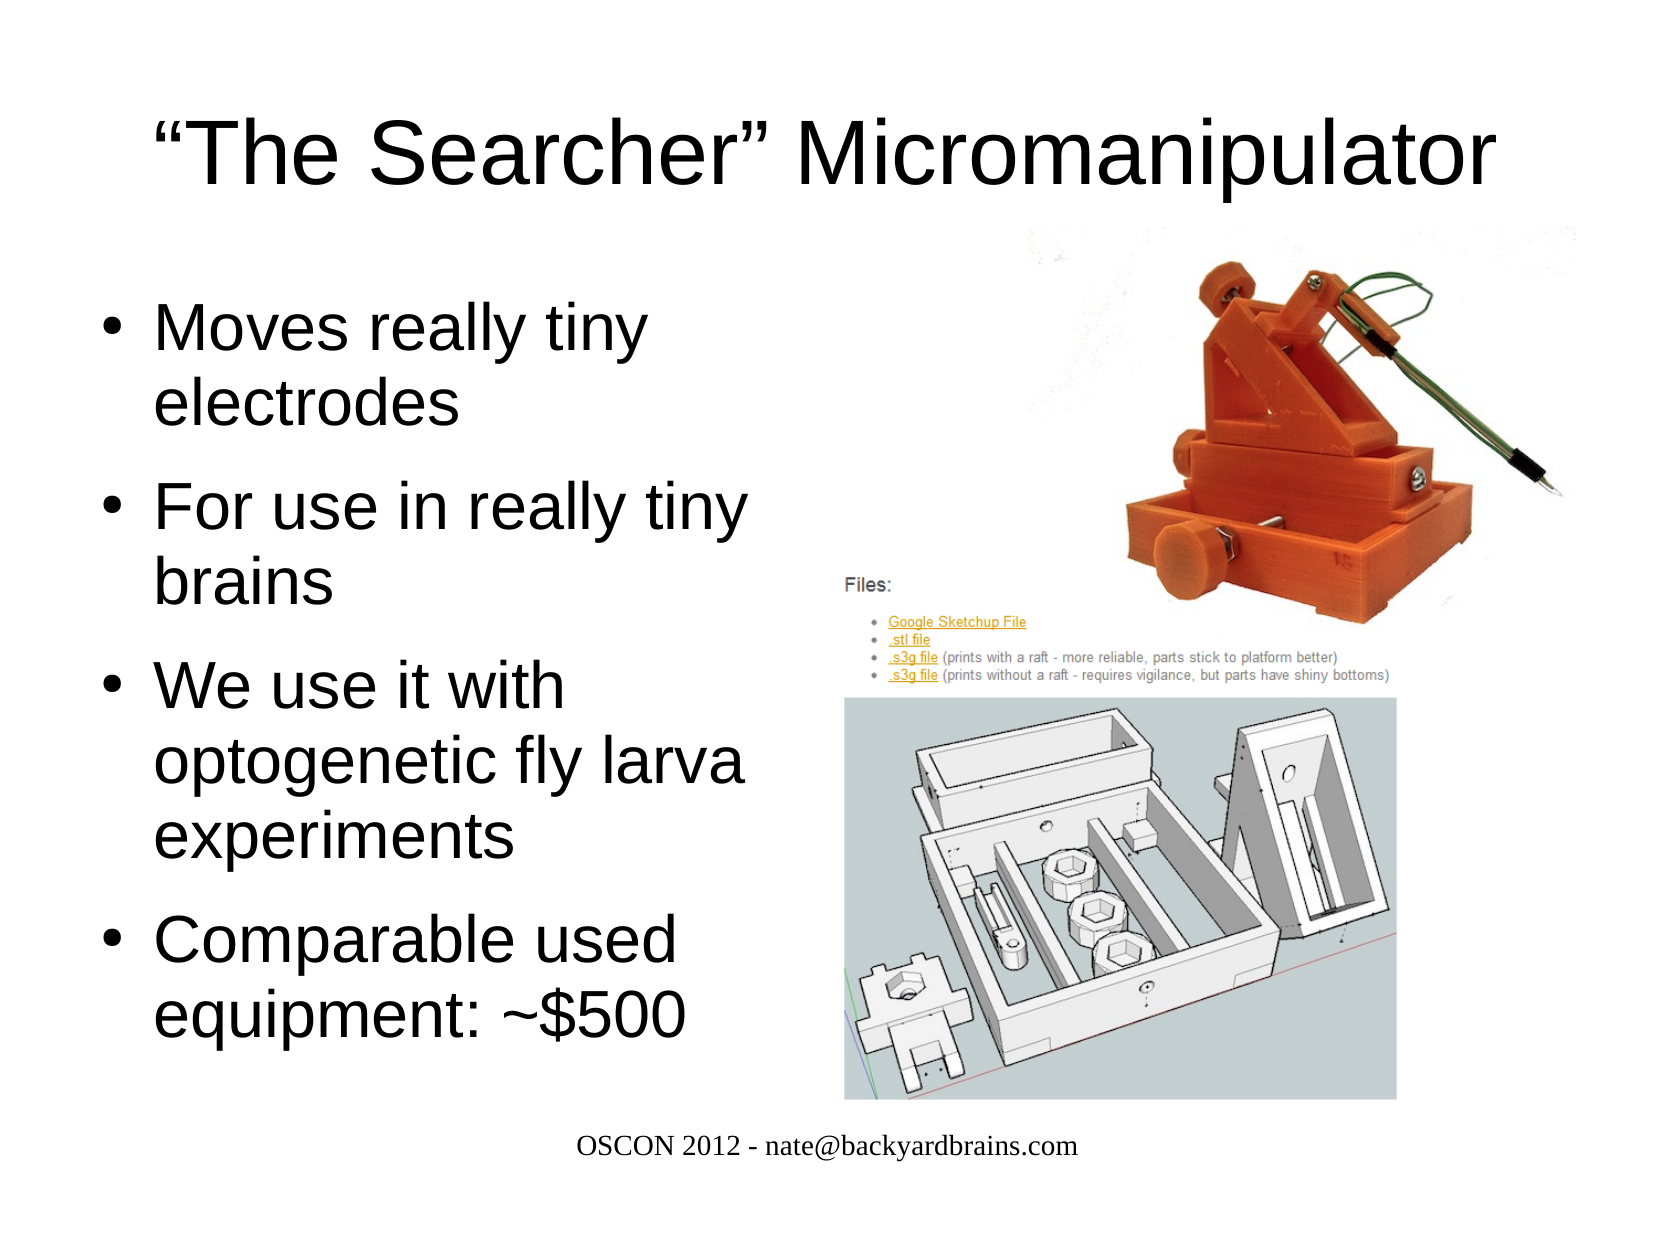

# “The Searcher” Micromanipulator
Moves really tiny electrodes
For use in really tiny brains
We use it with optogenetic fly larva experiments
Comparable used equipment: ~$500
OSCON 2012 - nate@backyardbrains.com